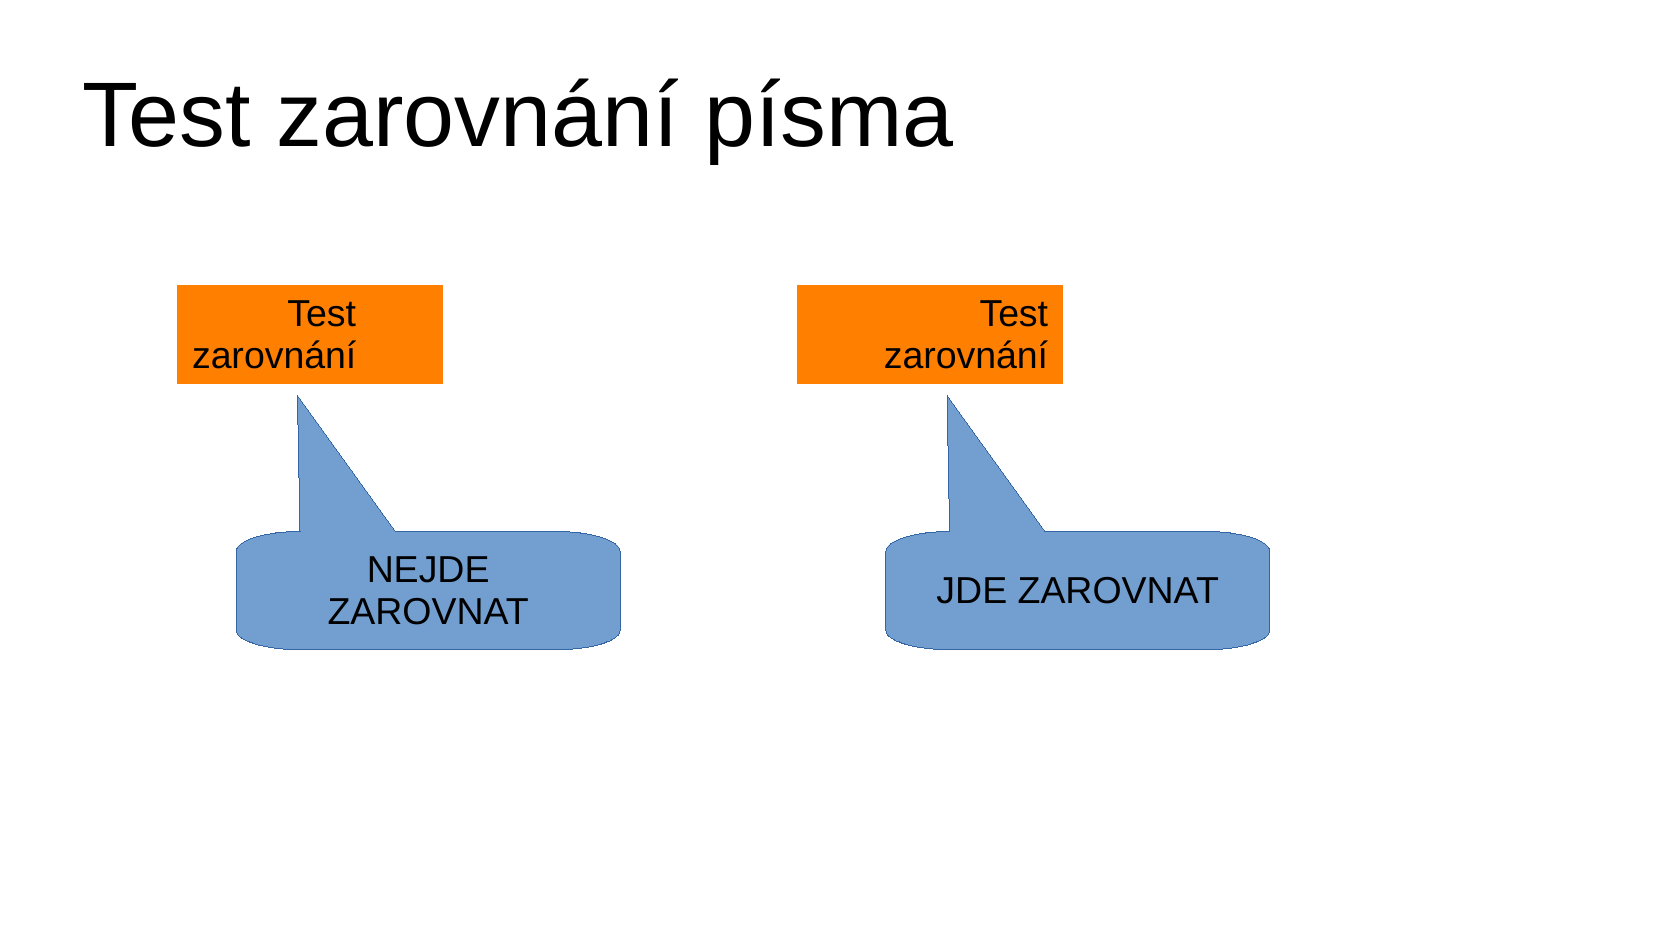

# Test zarovnání písma
Test zarovnání
Test zarovnání
NEJDE ZAROVNAT
JDE ZAROVNAT